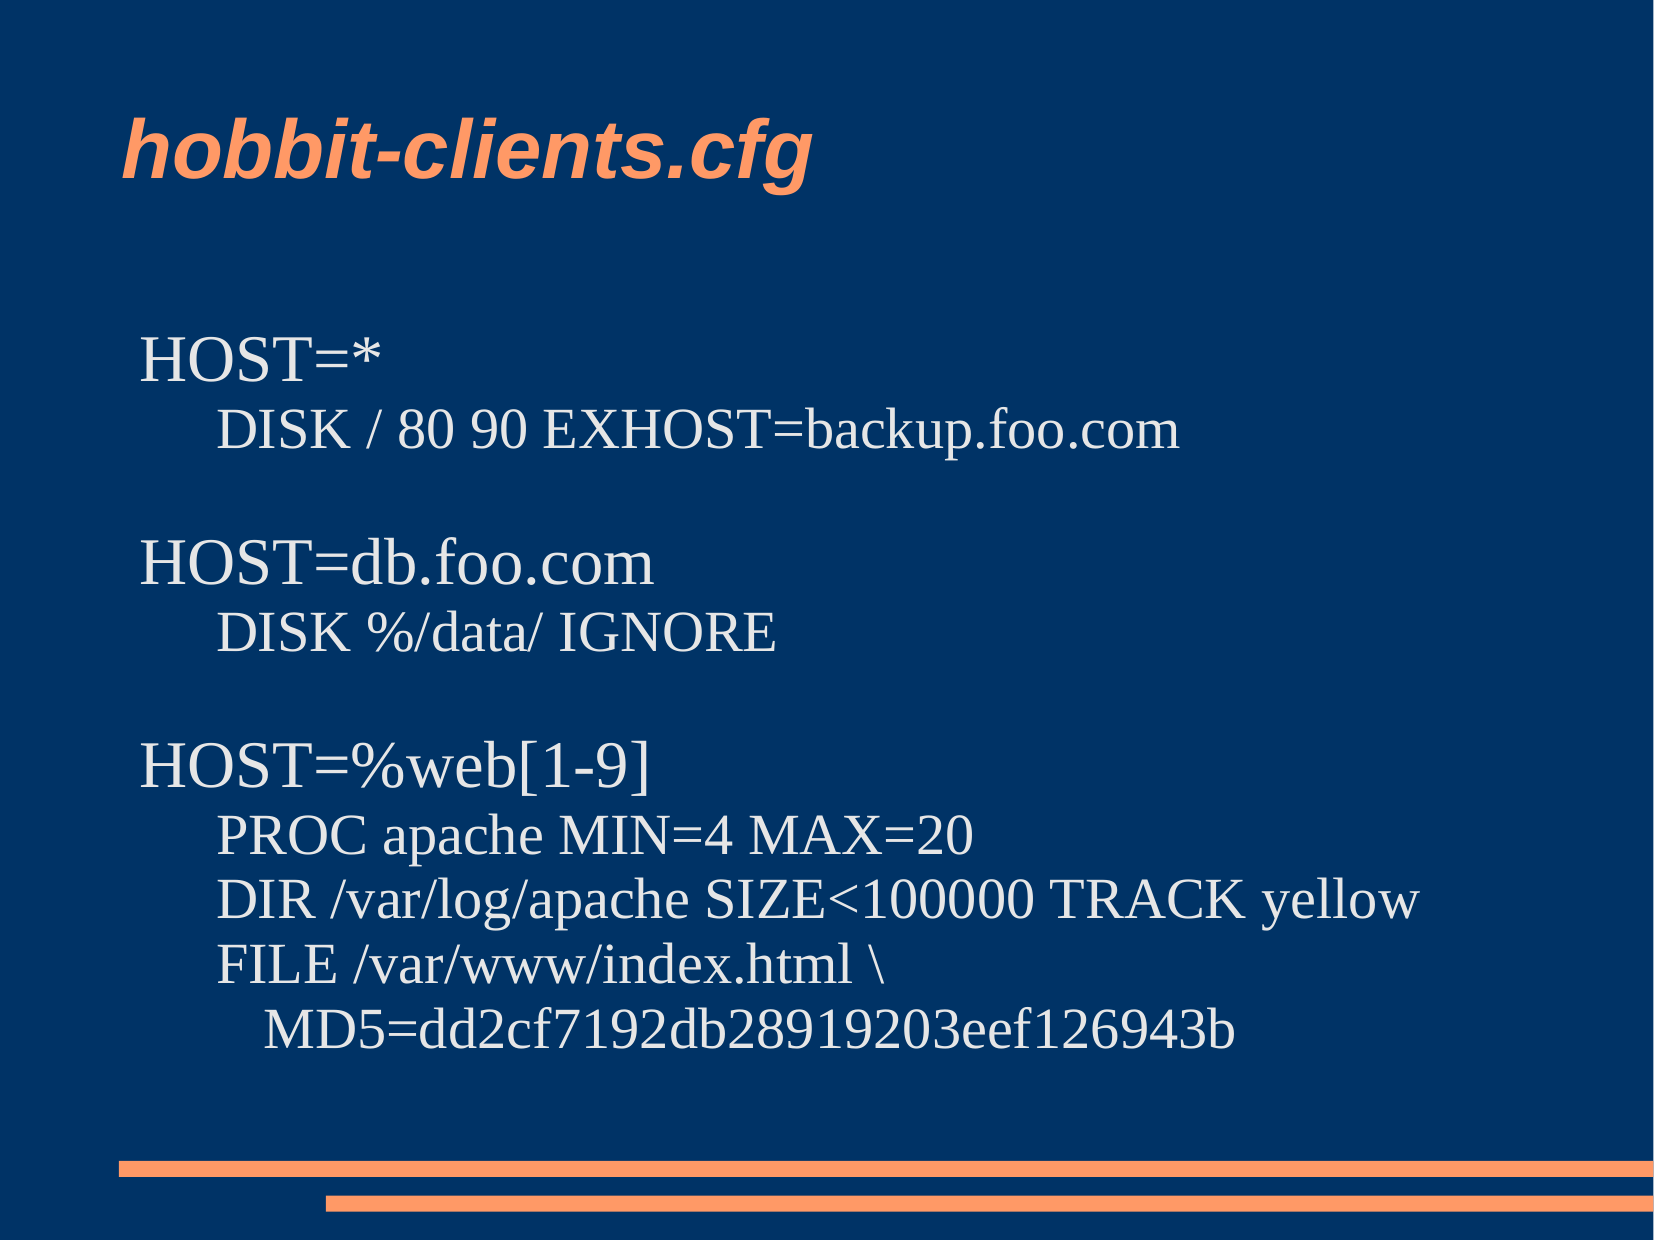

# hobbit-clients.cfg
HOST=*
DISK / 80 90 EXHOST=backup.foo.com
HOST=db.foo.com
DISK %/data/ IGNORE
HOST=%web[1-9]
PROC apache MIN=4 MAX=20
DIR /var/log/apache SIZE<100000 TRACK yellow
FILE /var/www/index.html \ MD5=dd2cf7192db28919203eef126943b